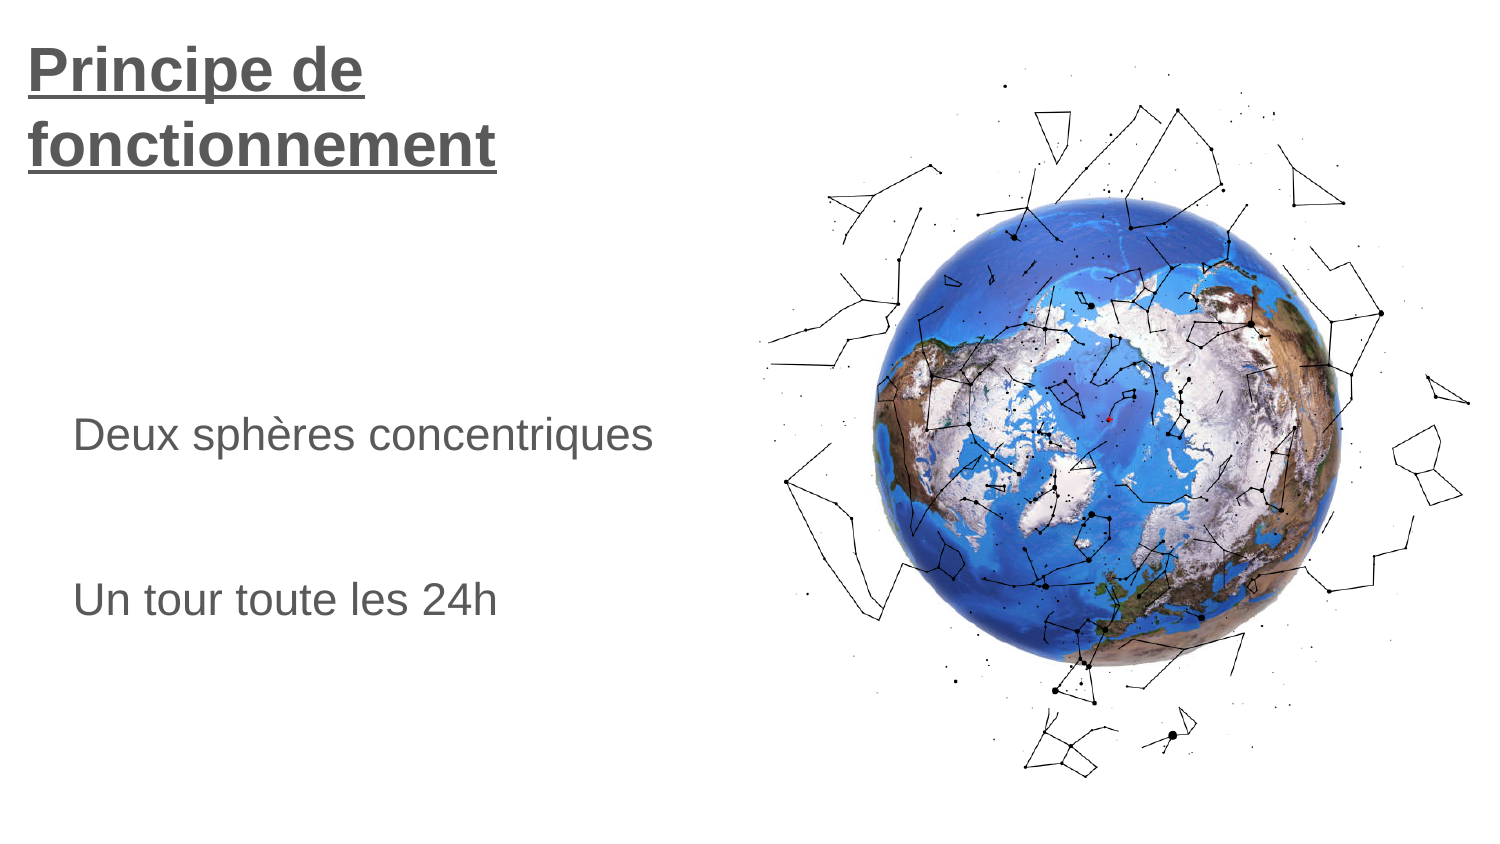

Principe de fonctionnement
Deux sphères concentriques
Un tour toute les 24h